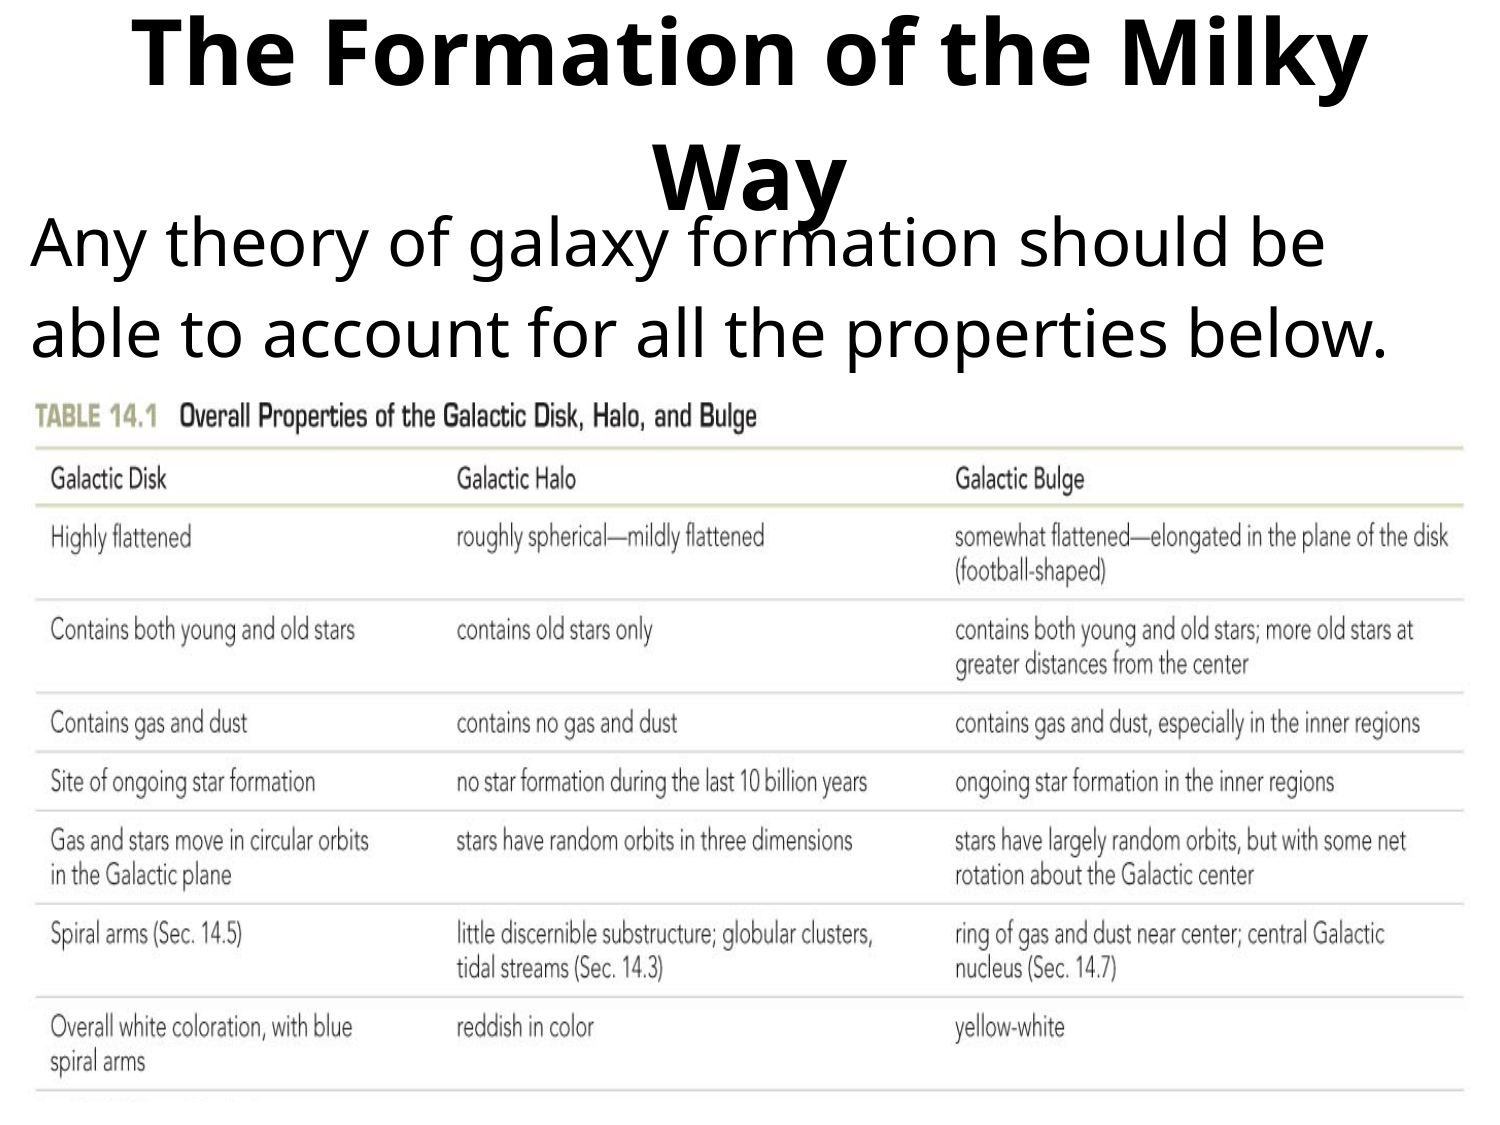

# The Formation of the Milky Way
Any theory of galaxy formation should be able to account for all the properties below.